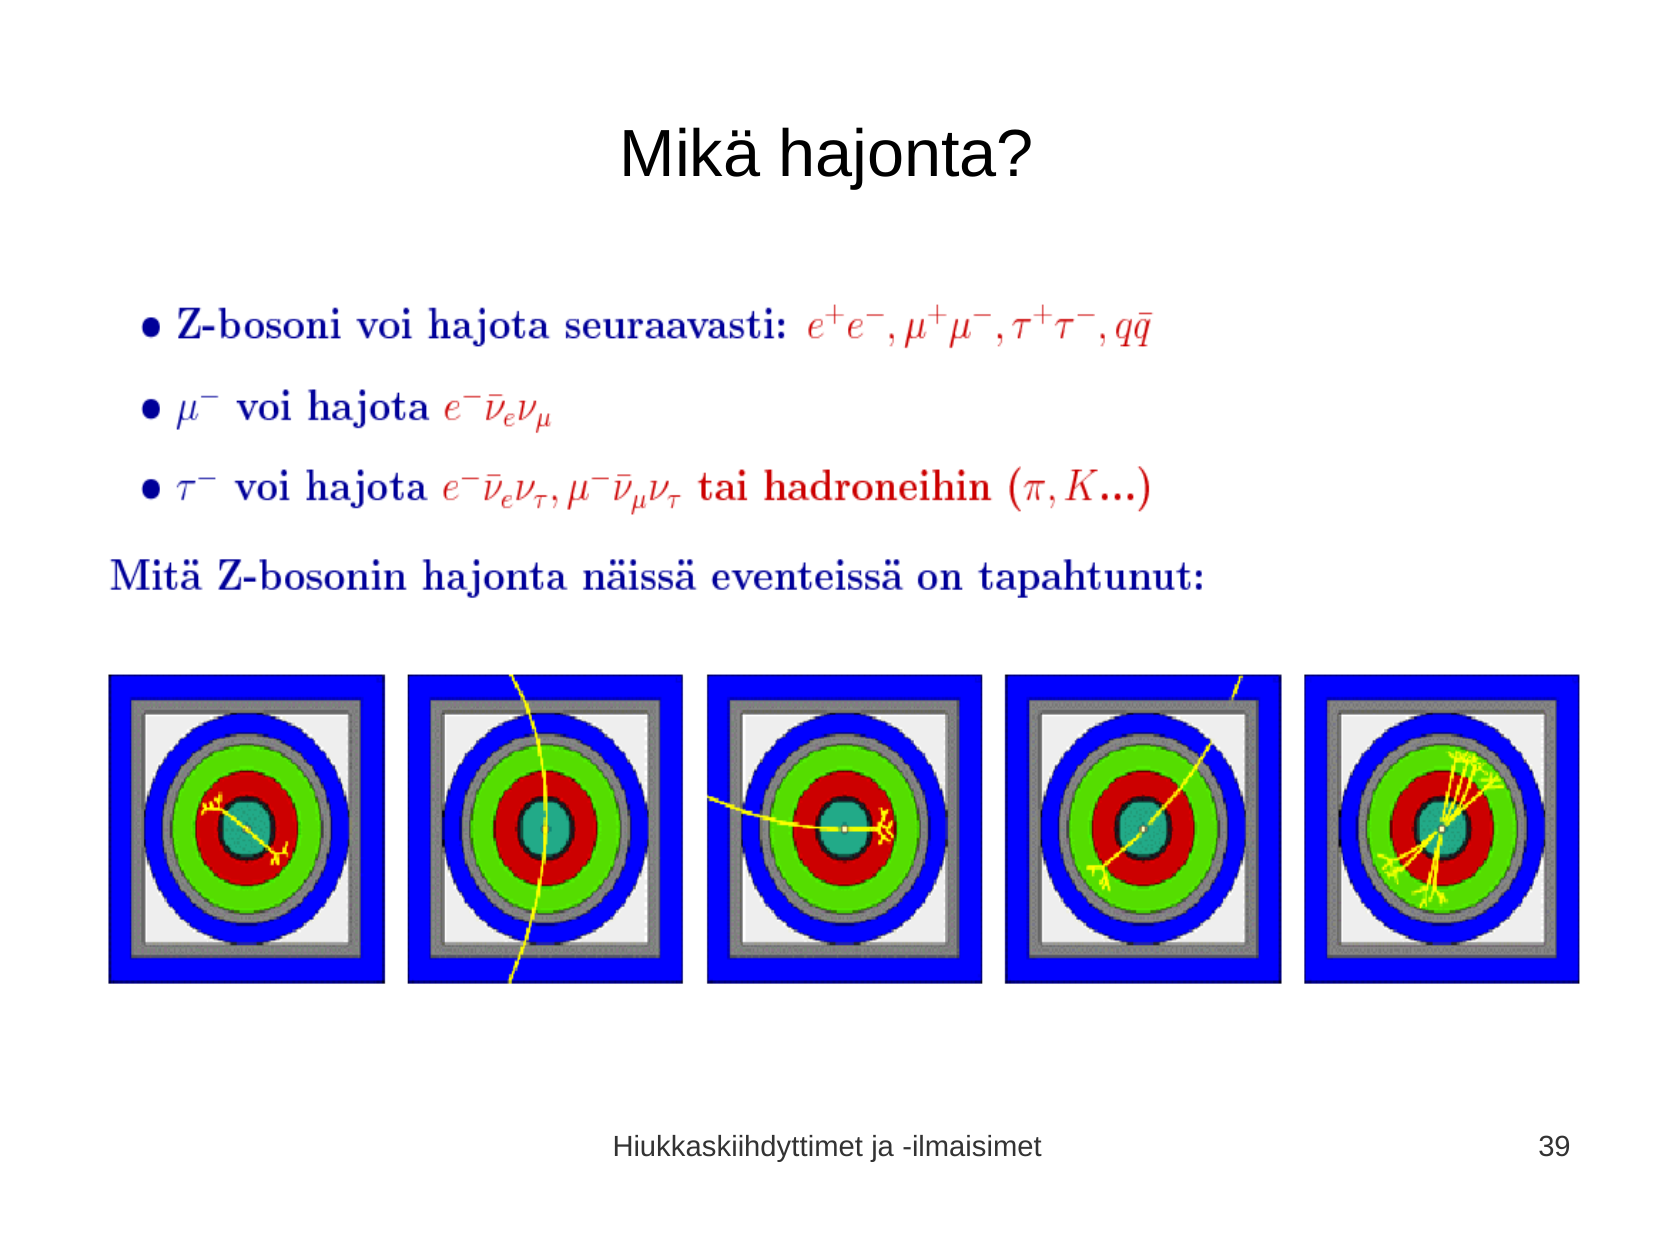

# Mikä hajonta?
Hiukkaskiihdyttimet ja -ilmaisimet
39